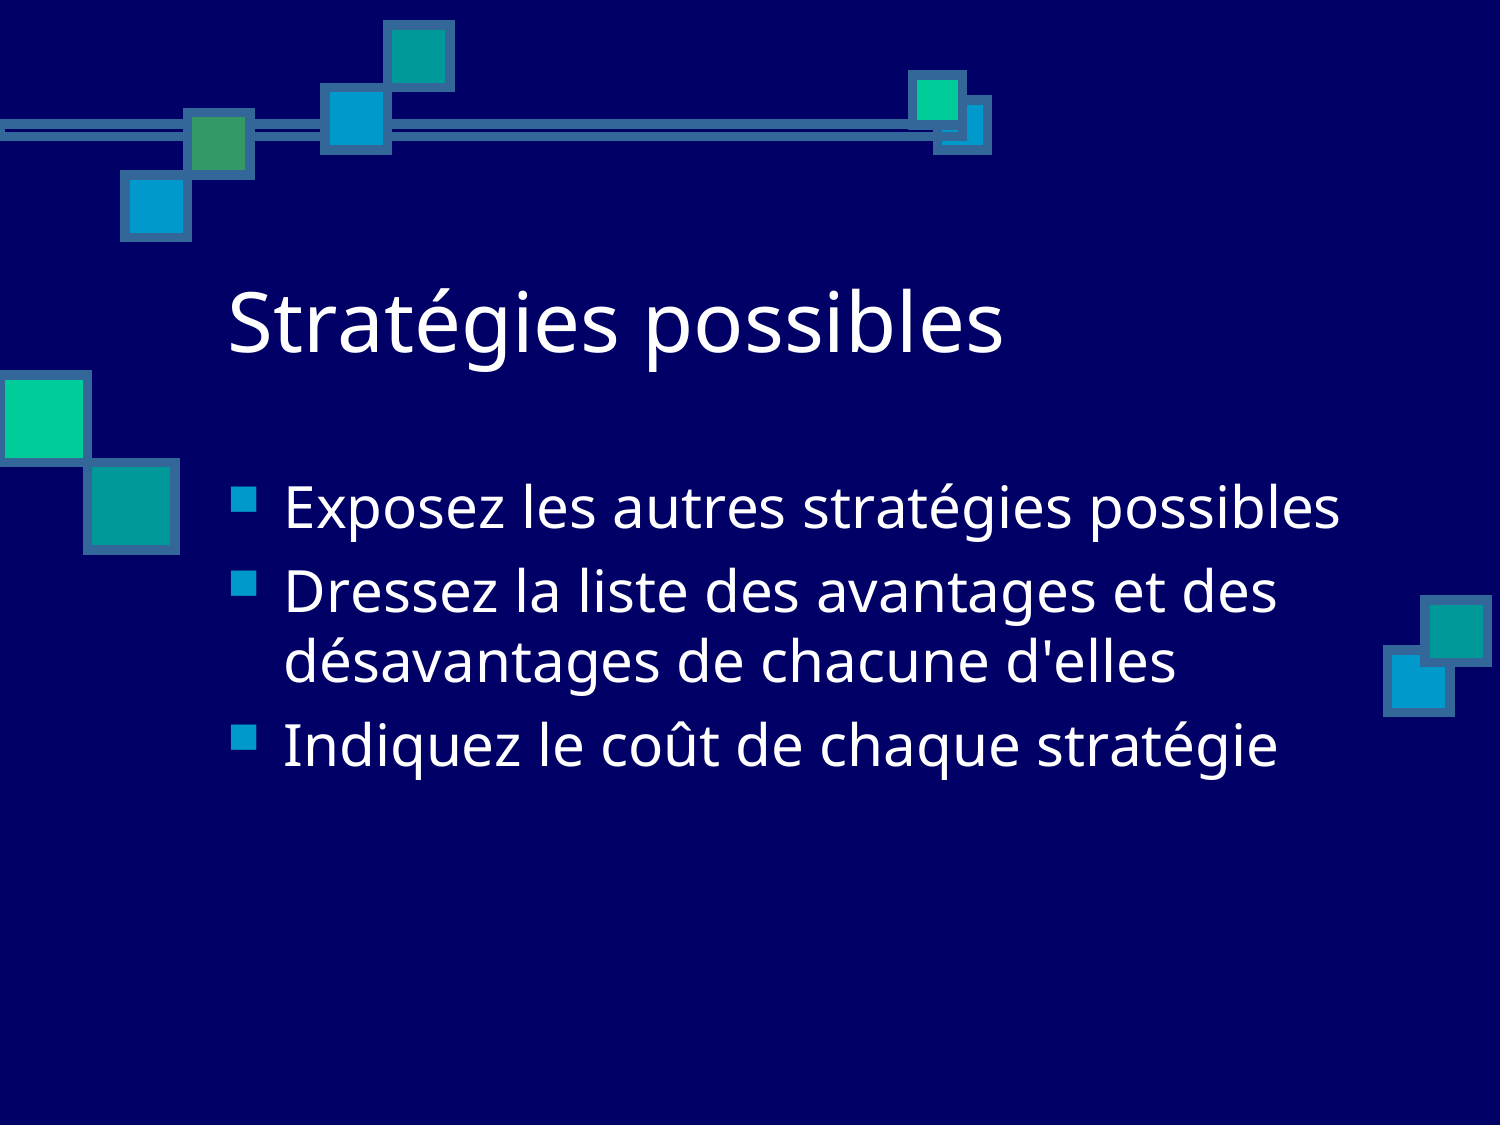

# Stratégies possibles
Exposez les autres stratégies possibles
Dressez la liste des avantages et des désavantages de chacune d'elles
Indiquez le coût de chaque stratégie